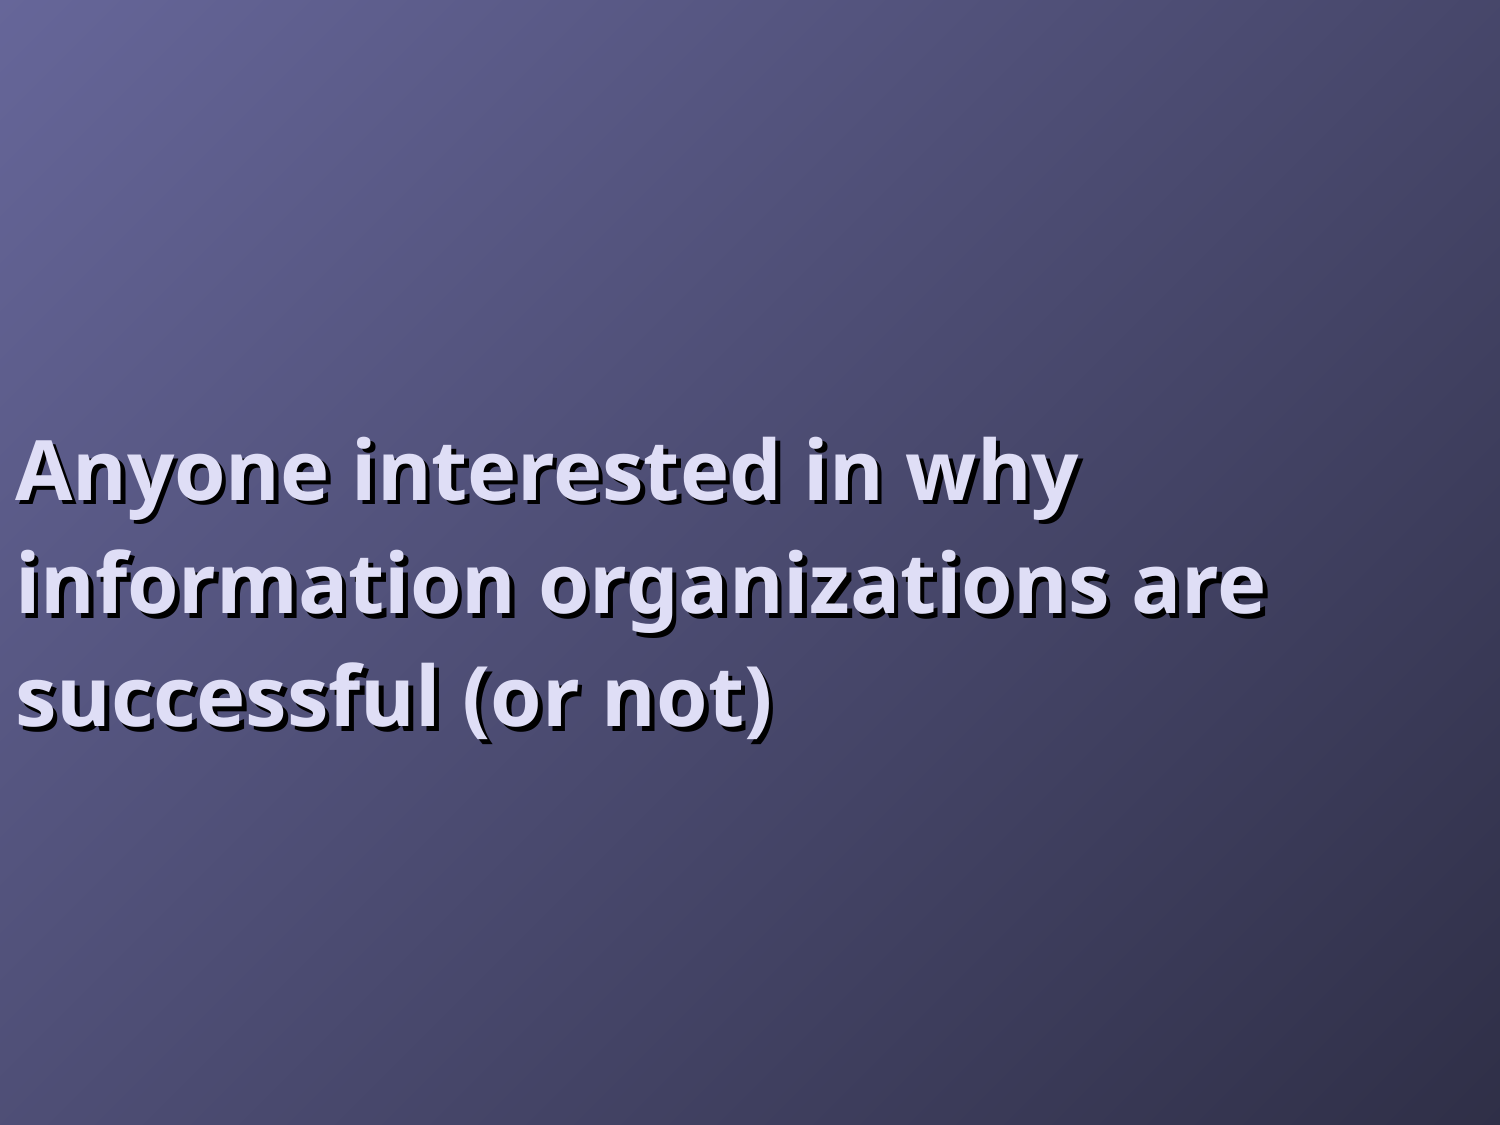

# Anyone interested in why information organizations are successful (or not)